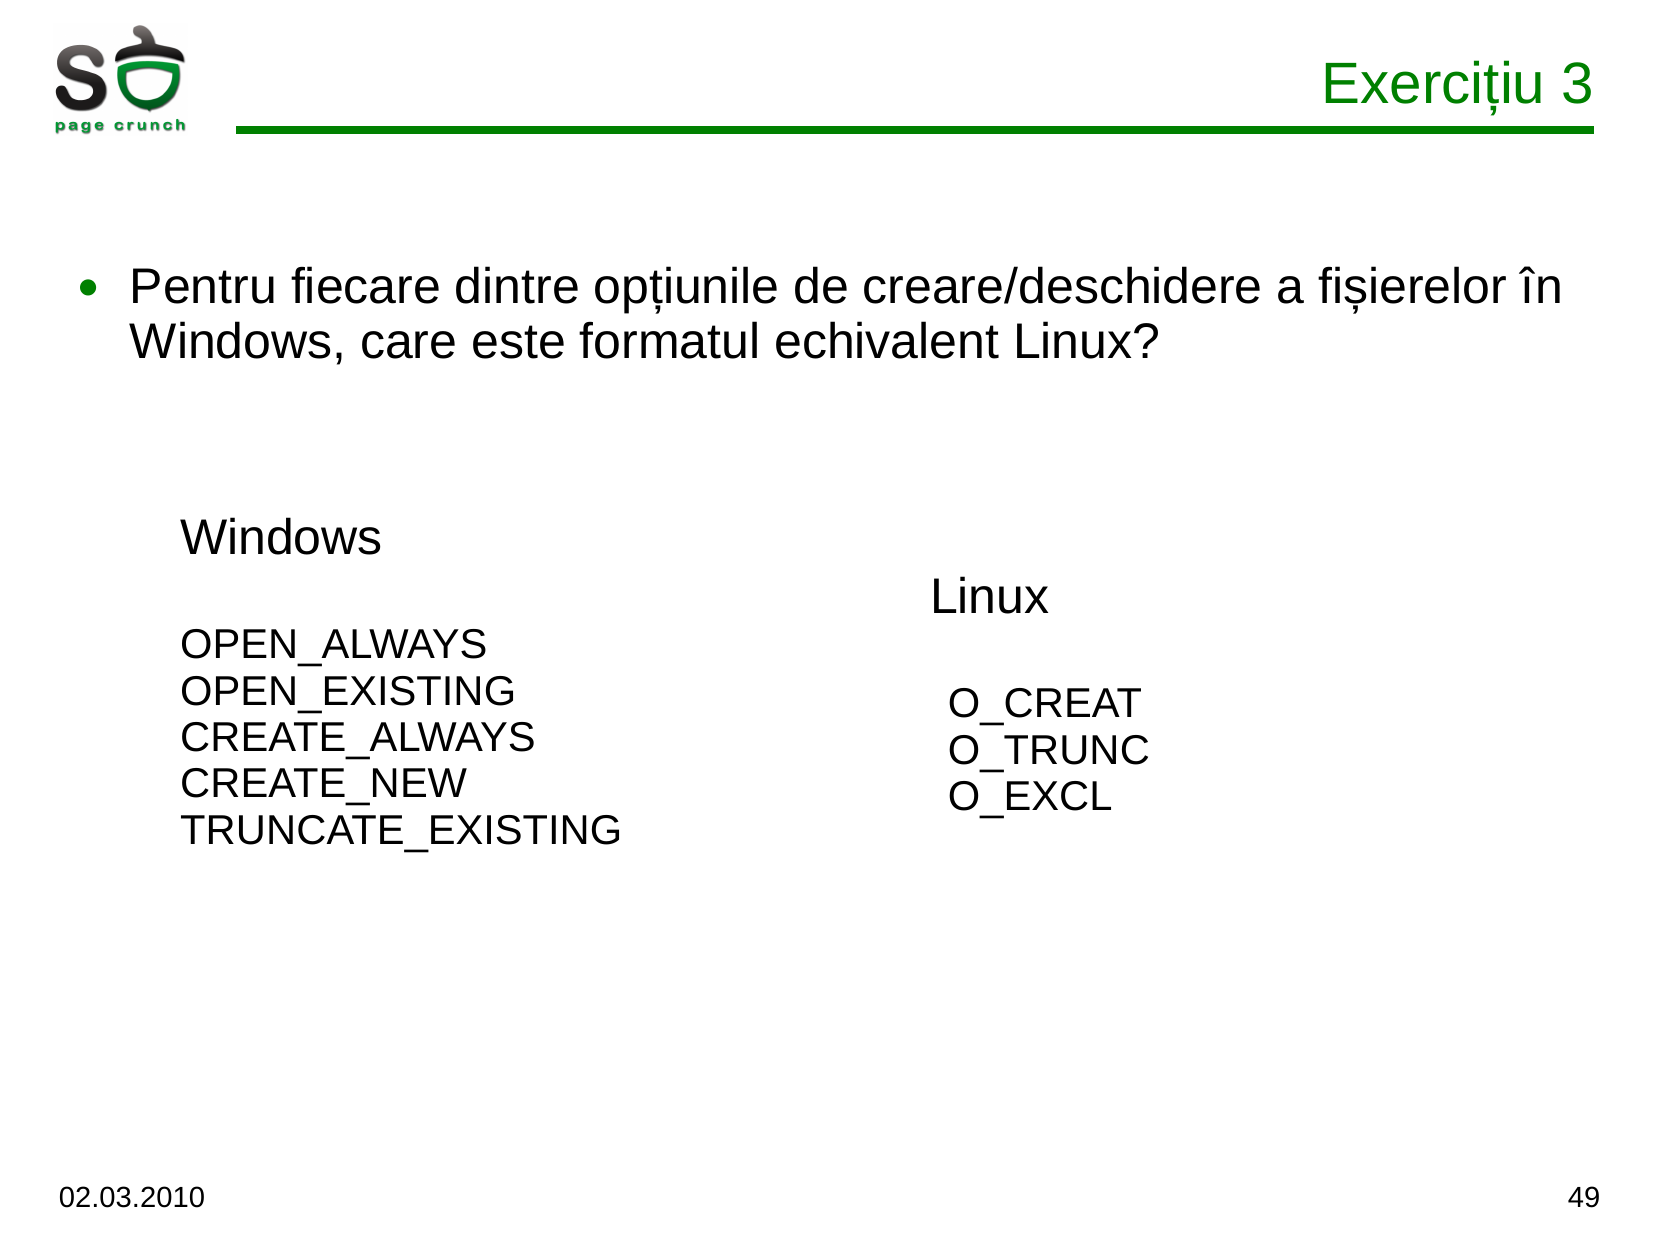

# Exercițiu 3
Pentru fiecare dintre opțiunile de creare/deschidere a fișierelor în Windows, care este formatul echivalent Linux?
Windows
OPEN_ALWAYS
OPEN_EXISTING
CREATE_ALWAYS
CREATE_NEW
TRUNCATE_EXISTING
Linux
O_CREAT
O_TRUNC
O_EXCL
02.03.2010
49